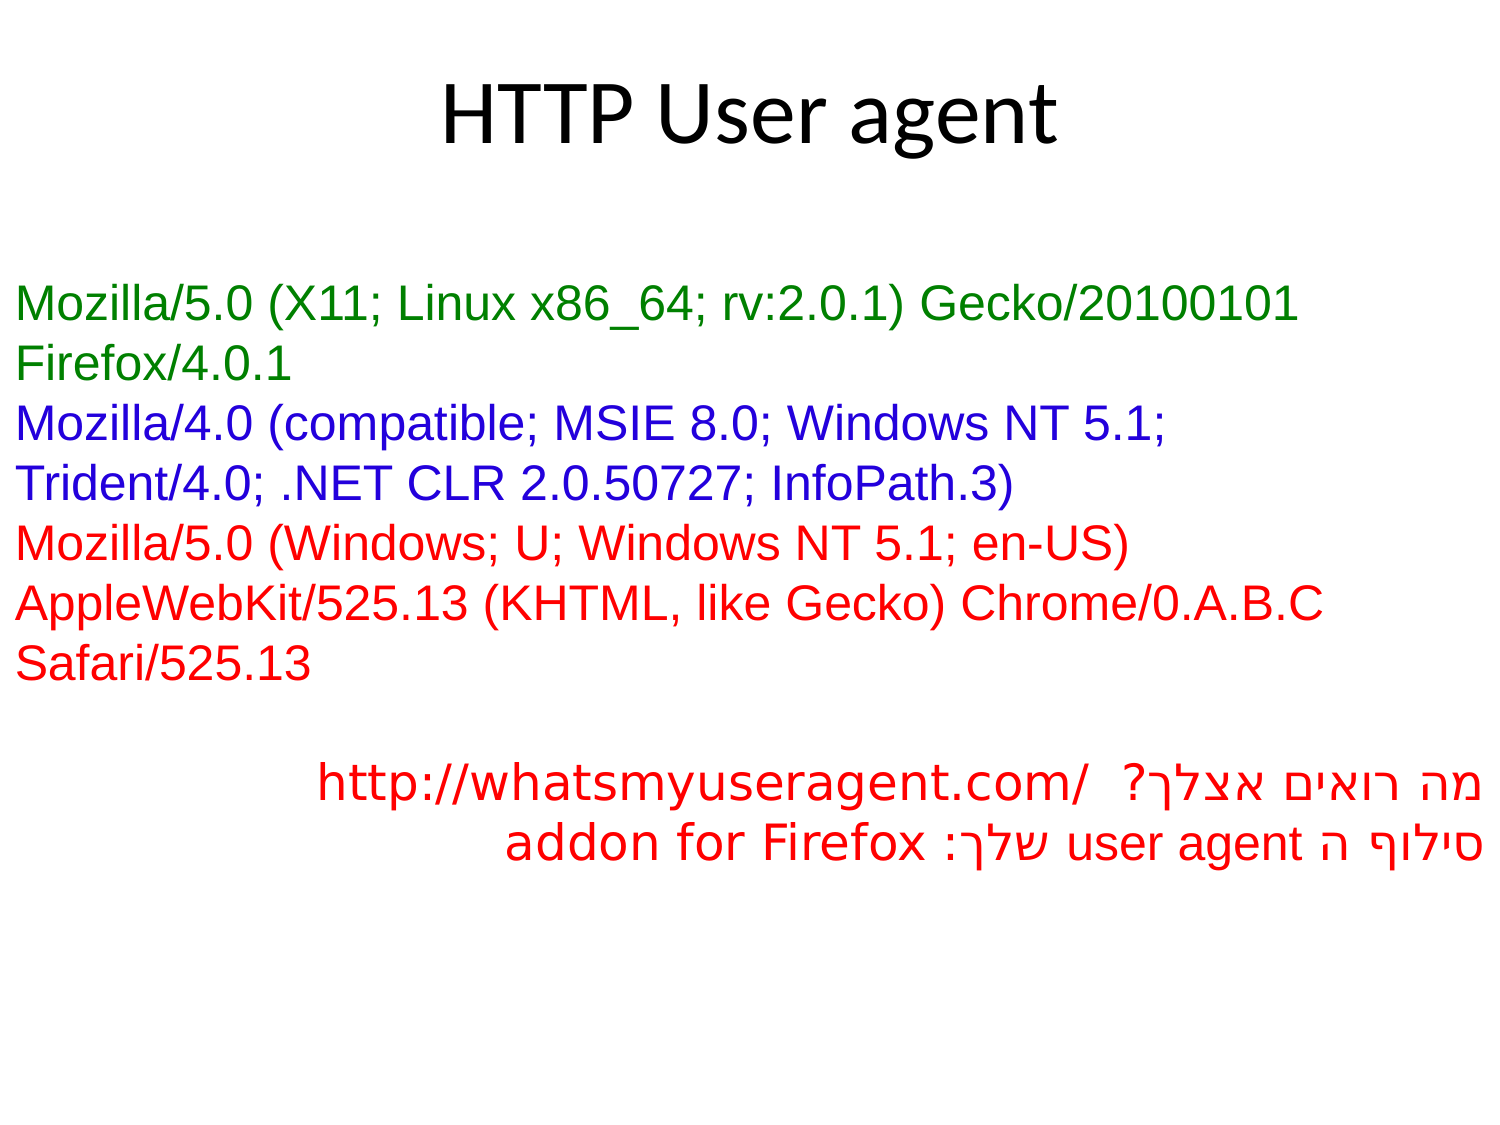

HTTP User agent
Mozilla/5.0 (X11; Linux x86_64; rv:2.0.1) Gecko/20100101 Firefox/4.0.1
Mozilla/4.0 (compatible; MSIE 8.0; Windows NT 5.1; Trident/4.0; .NET CLR 2.0.50727; InfoPath.3)
Mozilla/5.0 (Windows; U; Windows NT 5.1; en-US) AppleWebKit/525.13 (KHTML, like Gecko) Chrome/0.A.B.C Safari/525.13
מה רואים אצלך? http://whatsmyuseragent.com/
סילוף ה user agent שלך: addon for Firefox